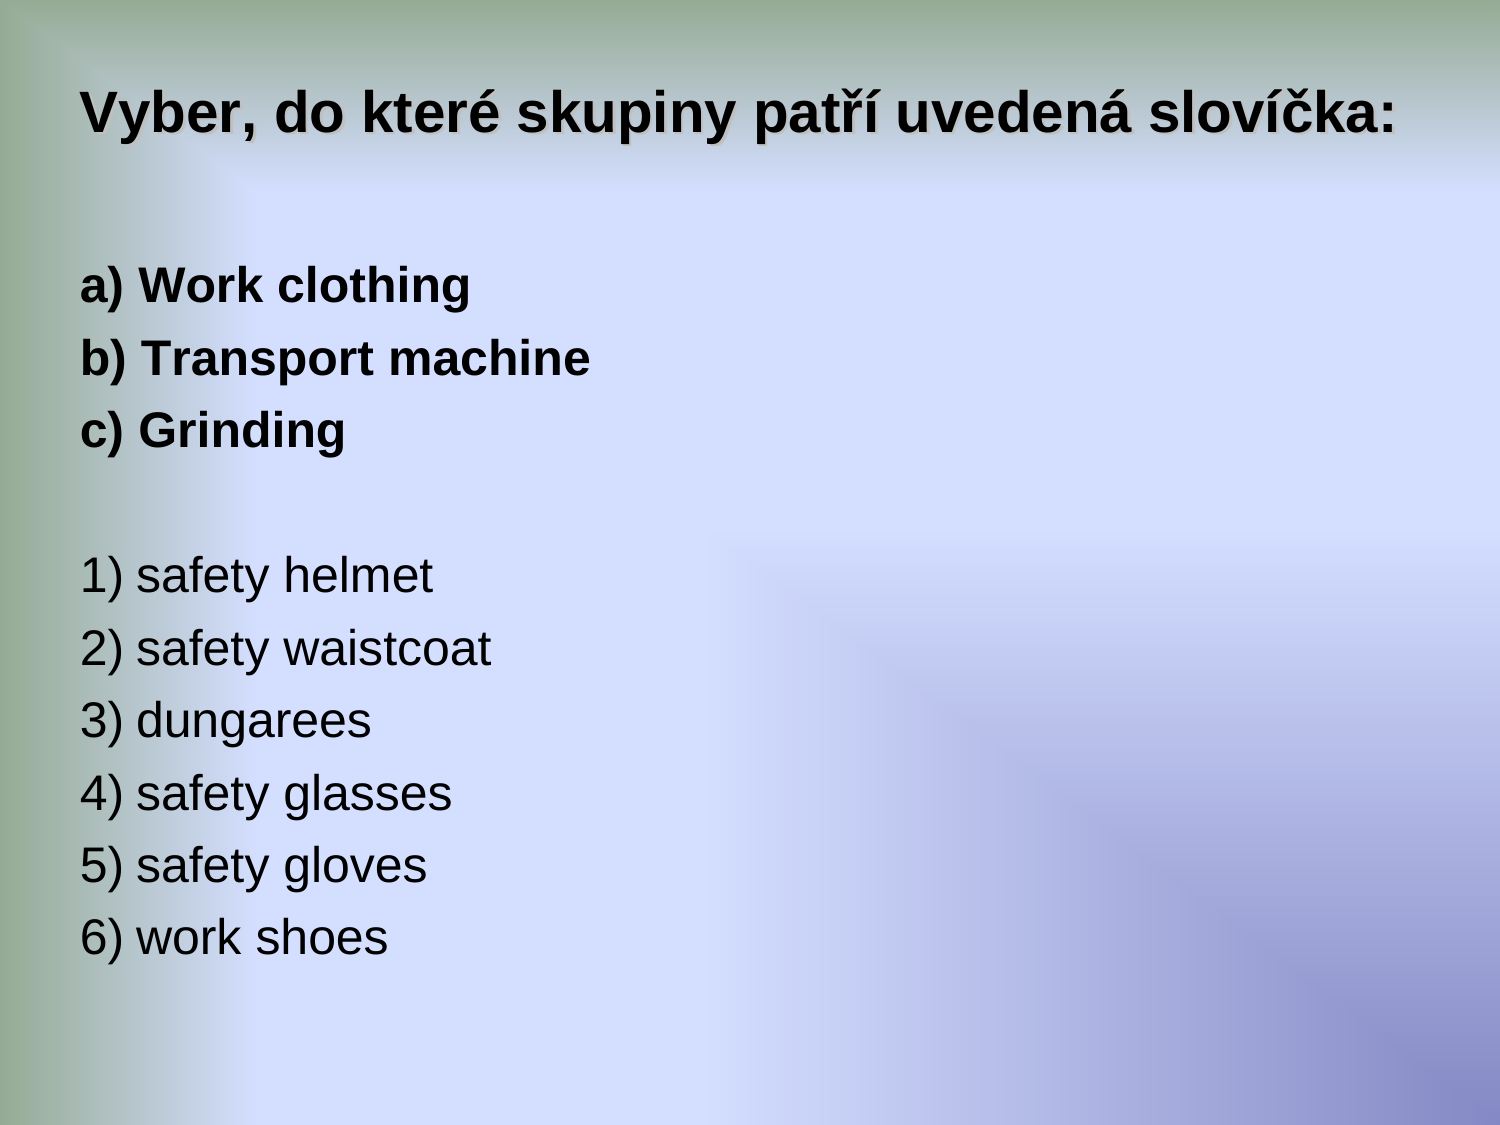

# Vyber, do které skupiny patří uvedená slovíčka:
a) Work clothing
b) Transport machine
c) Grinding
safety helmet
safety waistcoat
dungarees
safety glasses
safety gloves
work shoes